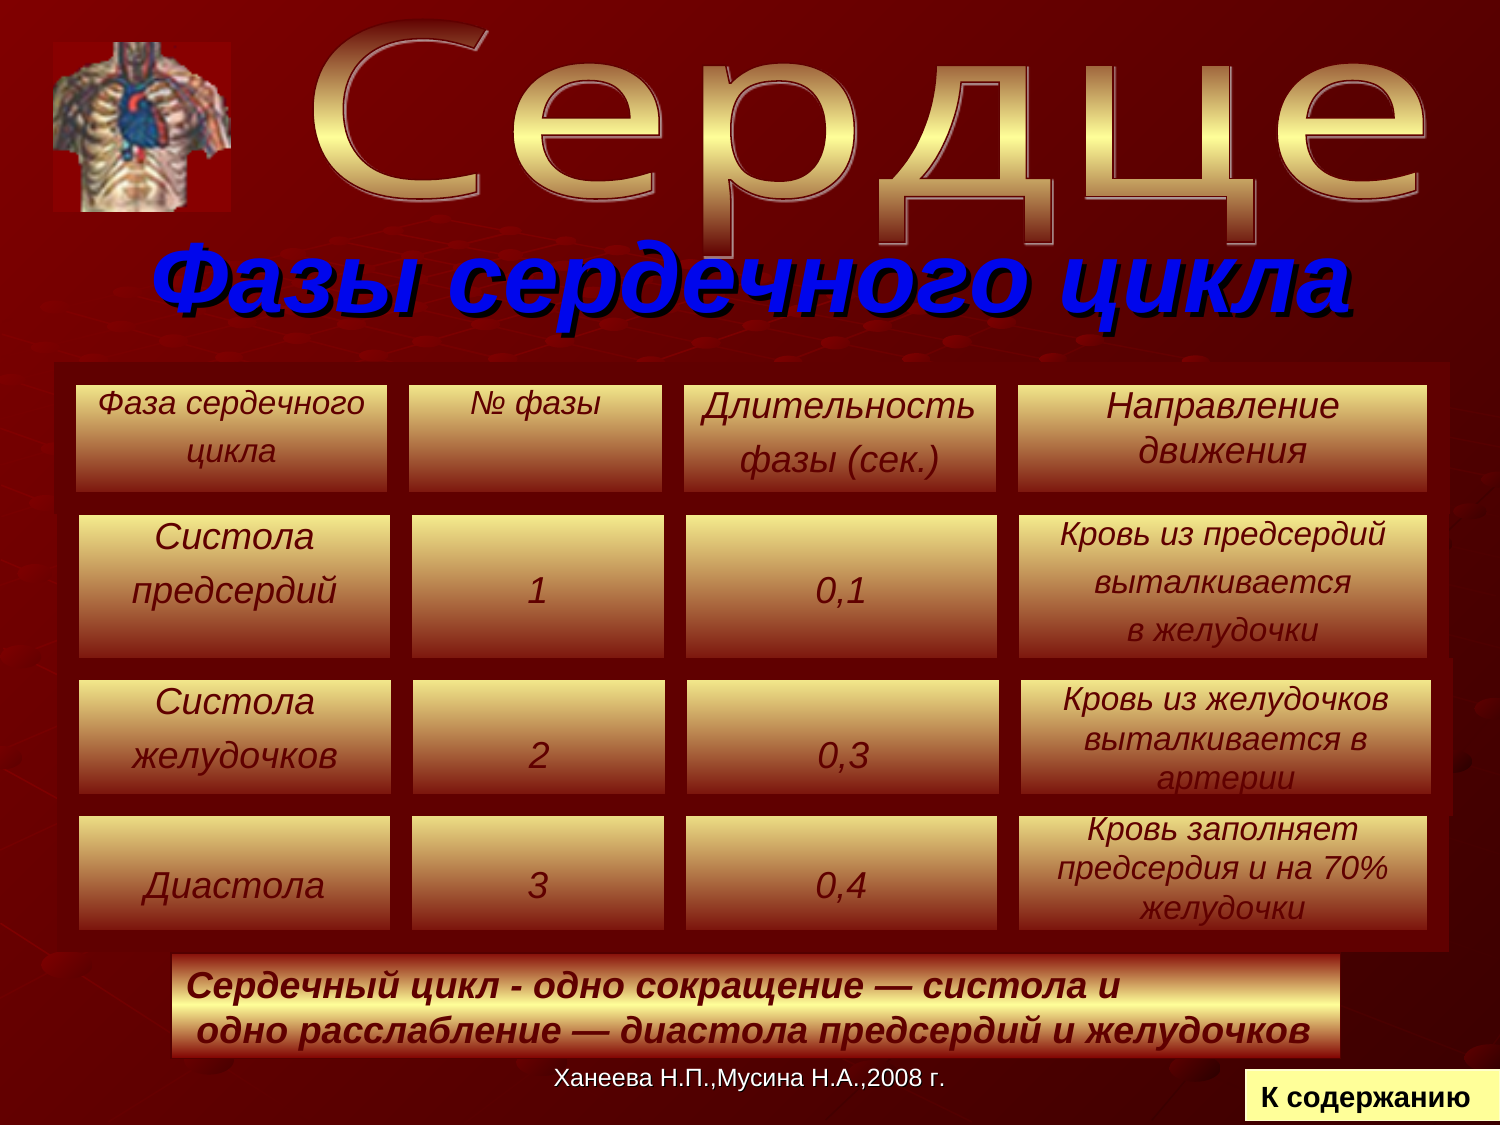

Сердце
# Фазы сердечного цикла
| Фаза сердечного цикла | № фазы | Длительность фазы (сек.) | Направление движения |
| --- | --- | --- | --- |
| Систола предсердий | 1 | 0,1 | Кровь из предсердий выталкивается в желудочки |
| --- | --- | --- | --- |
| Систола желудочков | 2 | 0,3 | Кровь из желудочков выталкивается в артерии |
| --- | --- | --- | --- |
| Диастола | 3 | 0,4 | Кровь заполняет предсердия и на 70% желудочки |
| --- | --- | --- | --- |
Сердечный цикл - одно сокращение — систола и
 одно расслабление — диастола предсердий и желудочков
Ханеева Н.П.,Мусина Н.А.,2008 г.
К содержанию